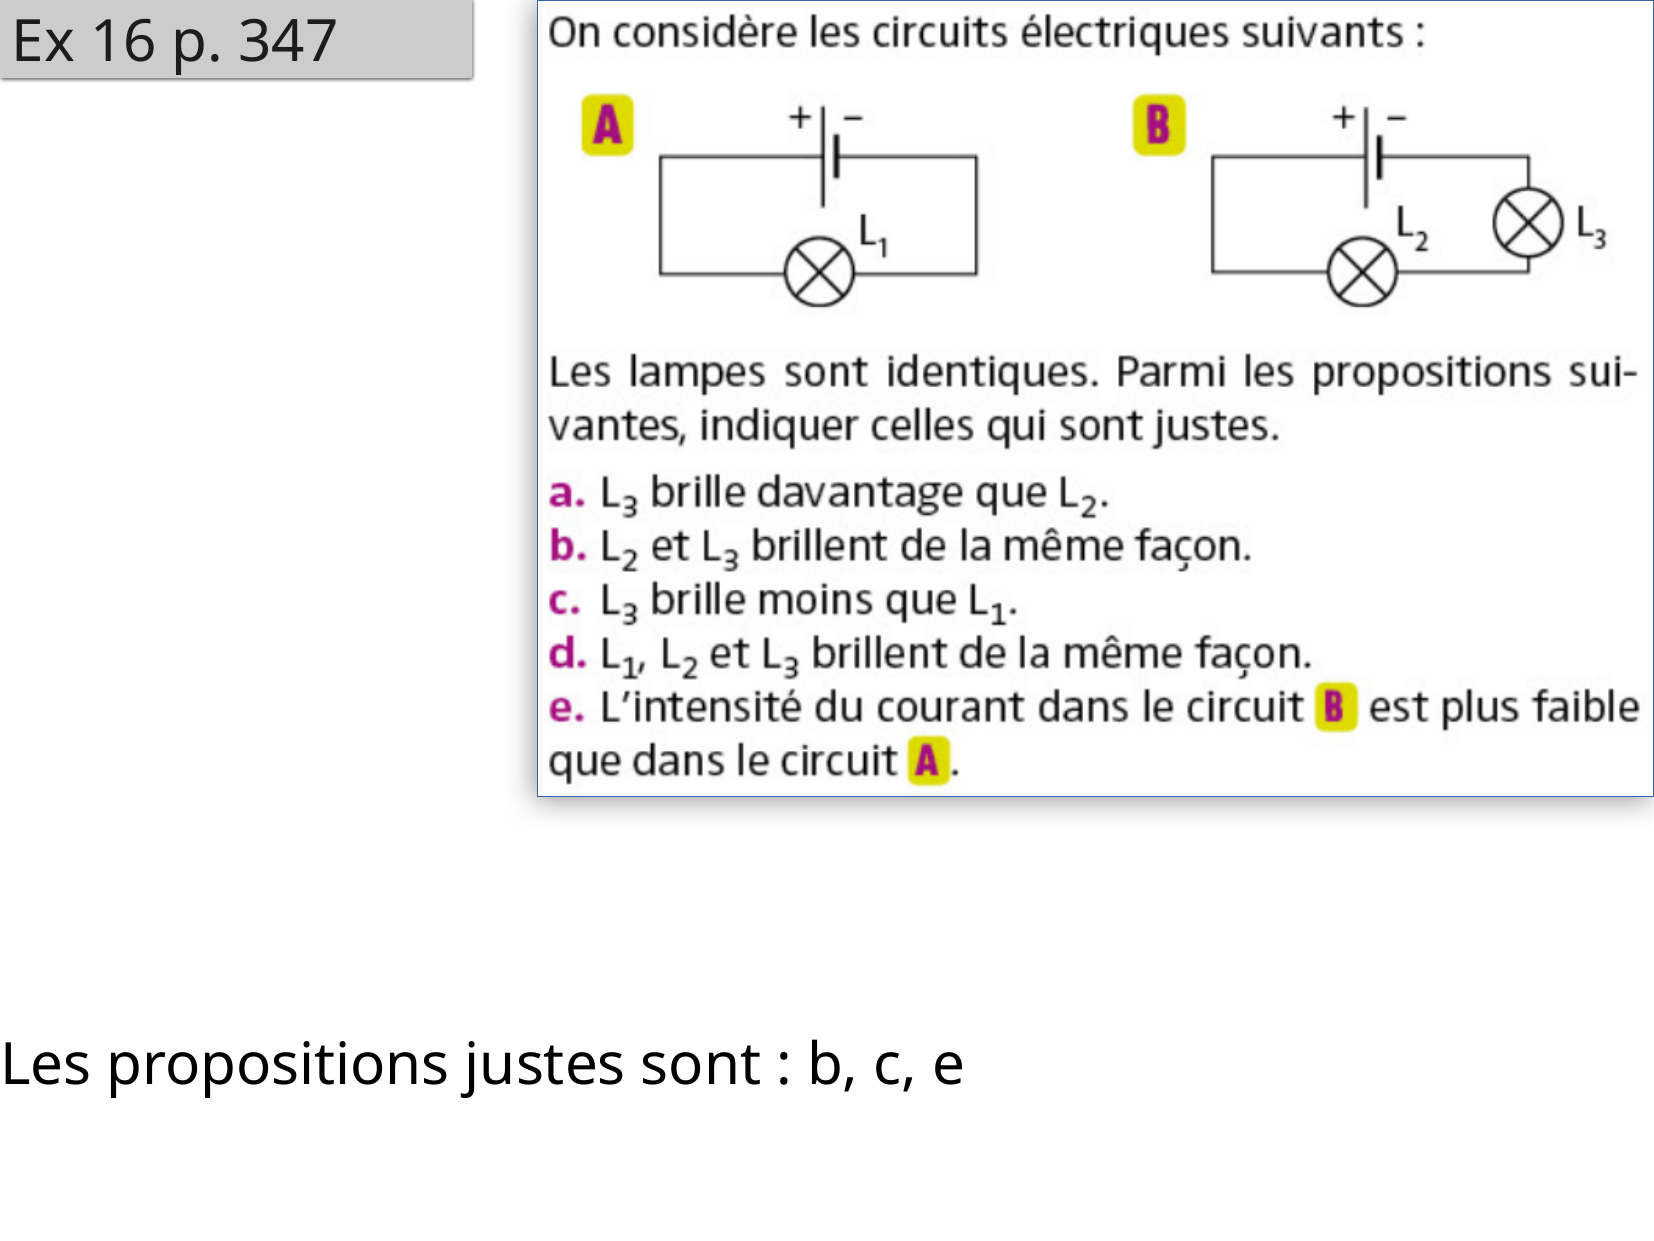

# Ex 16 p. 347
Les propositions justes sont : b, c, e